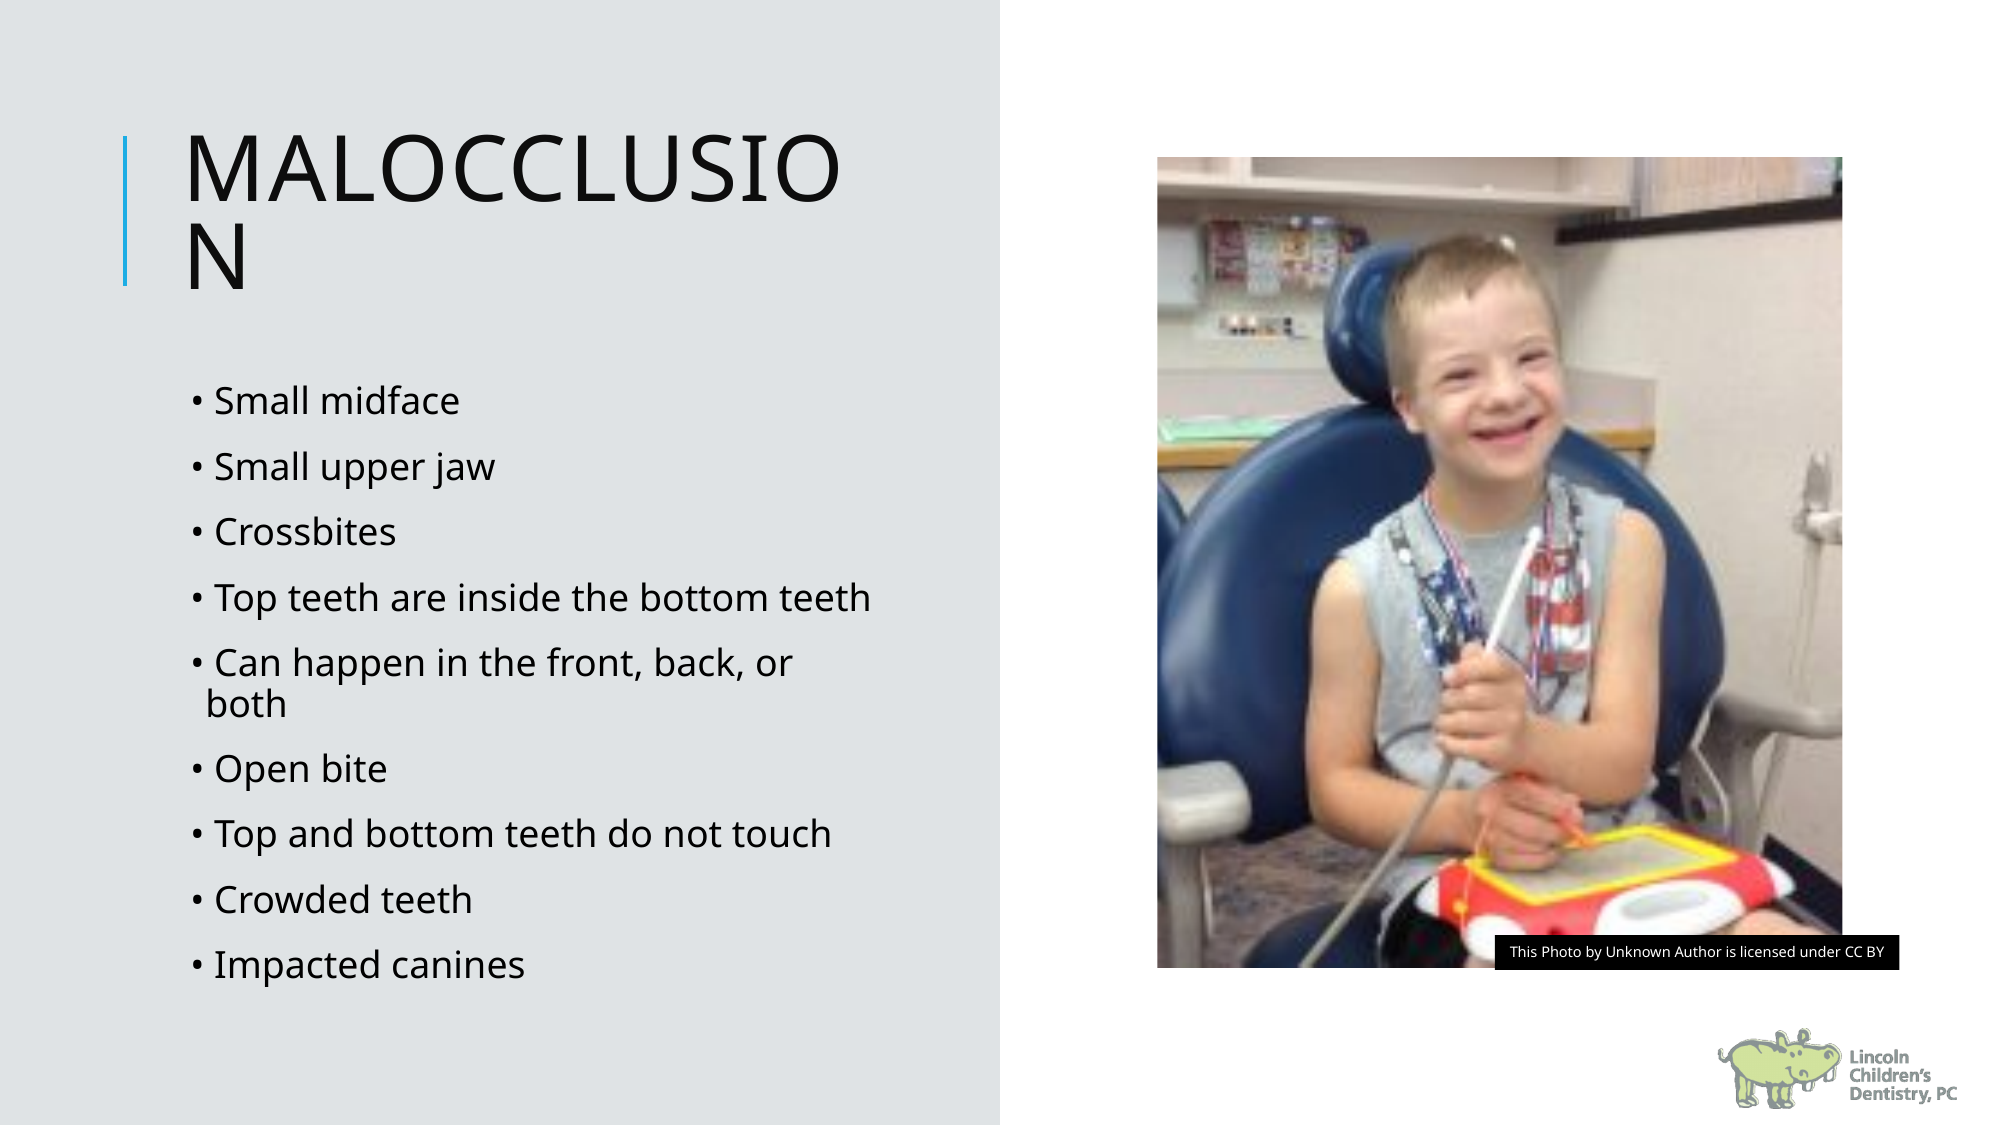

# malocclusion
• Small midface
• Small upper jaw
• Crossbites
• Top teeth are inside the bottom teeth
• Can happen in the front, back, or both
• Open bite
• Top and bottom teeth do not touch
• Crowded teeth
• Impacted canines
This Photo by Unknown Author is licensed under CC BY